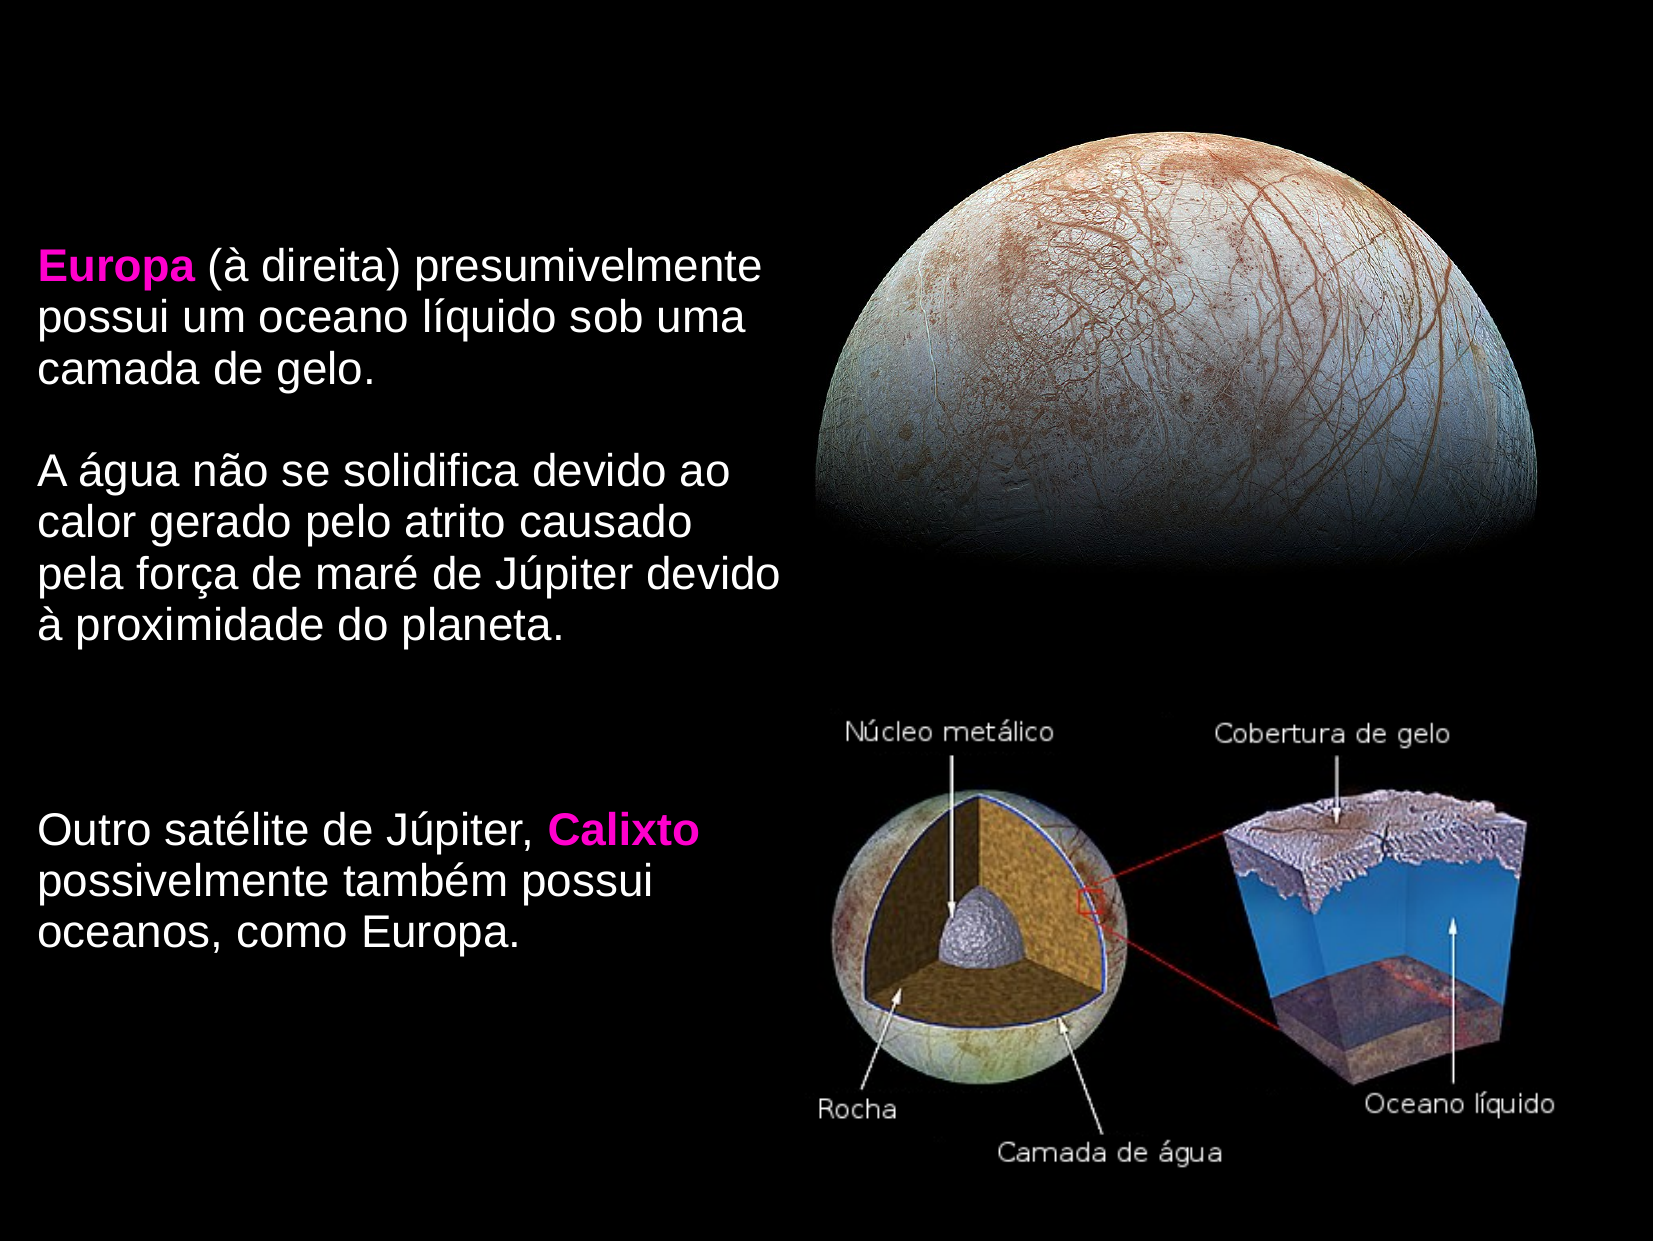

#
Europa (à direita) presumivelmente possui um oceano líquido sob uma camada de gelo.
A água não se solidifica devido ao calor gerado pelo atrito causado pela força de maré de Júpiter devido à proximidade do planeta.
Outro satélite de Júpiter, Calixto possivelmente também possui oceanos, como Europa.